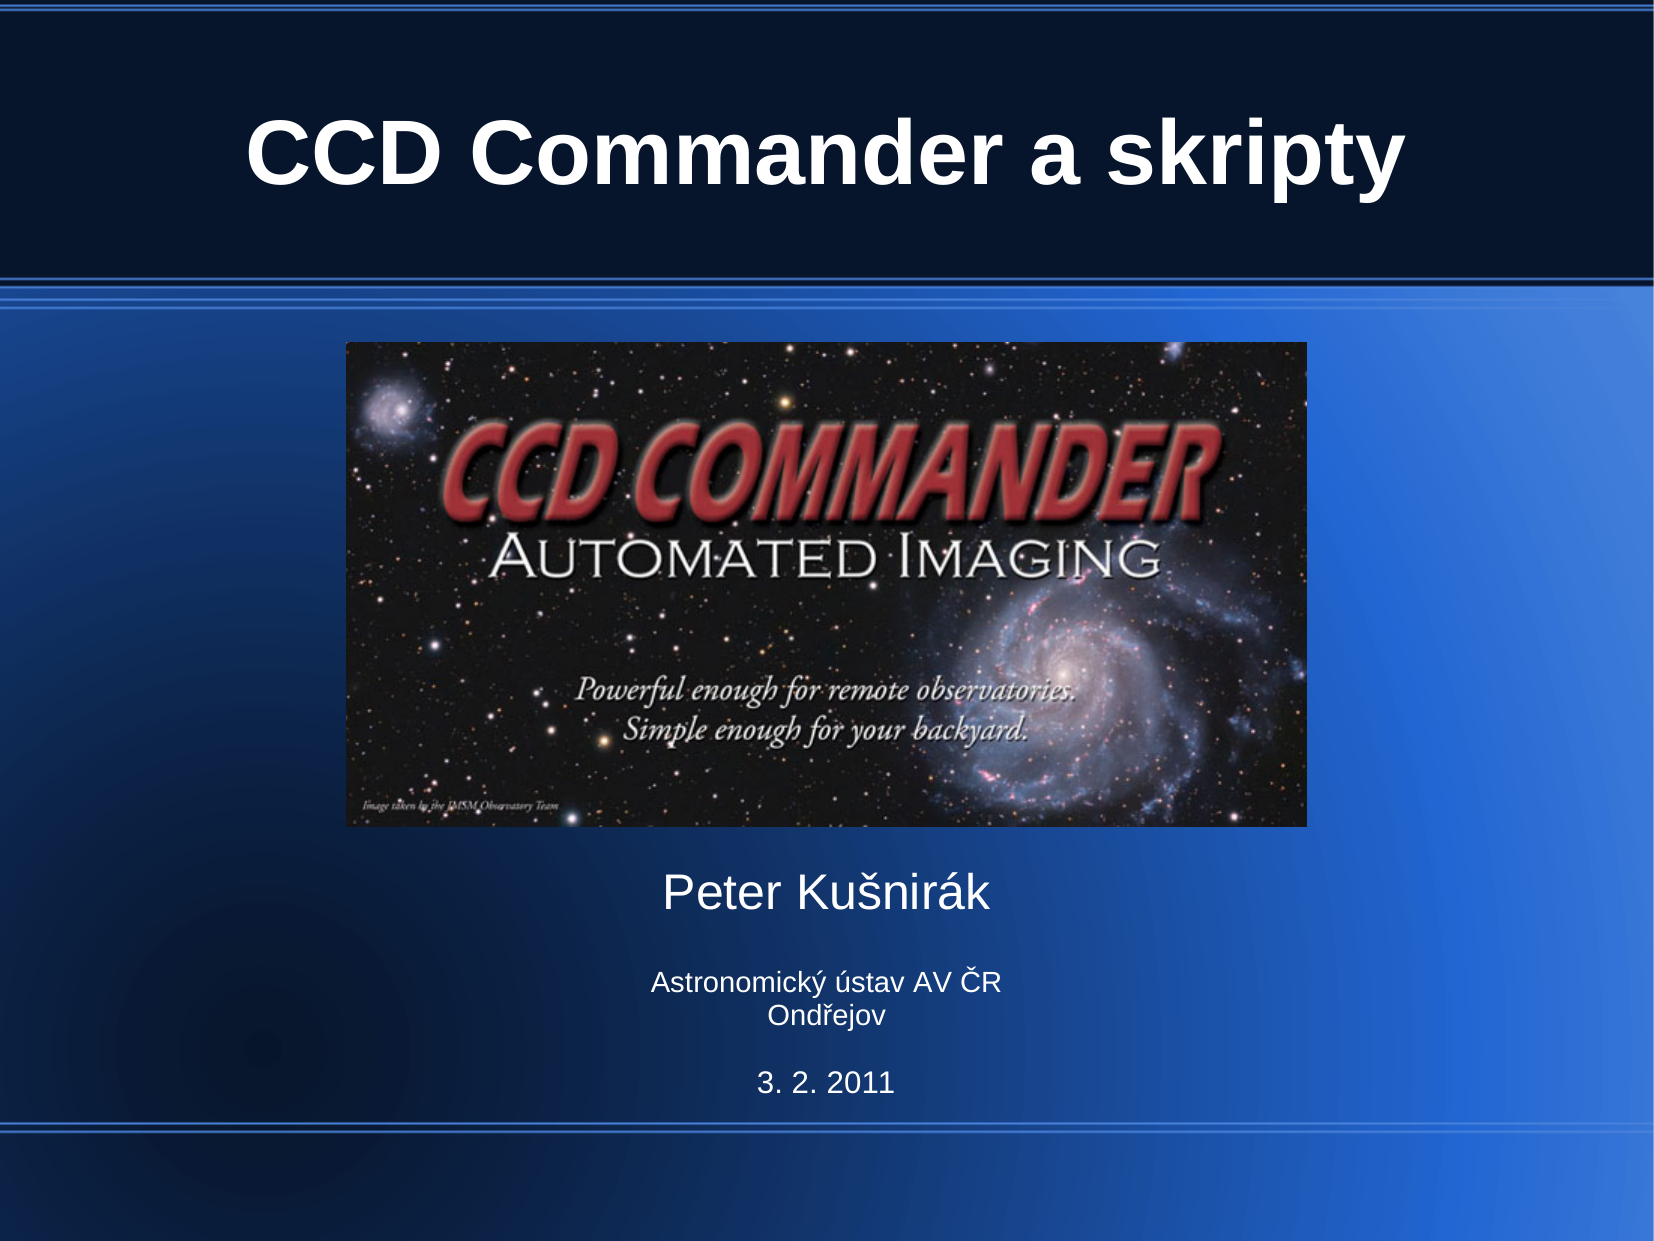

# CCD Commander a skripty
Peter Kušnirák
Astronomický ústav AV ČR
Ondřejov
3. 2. 2011